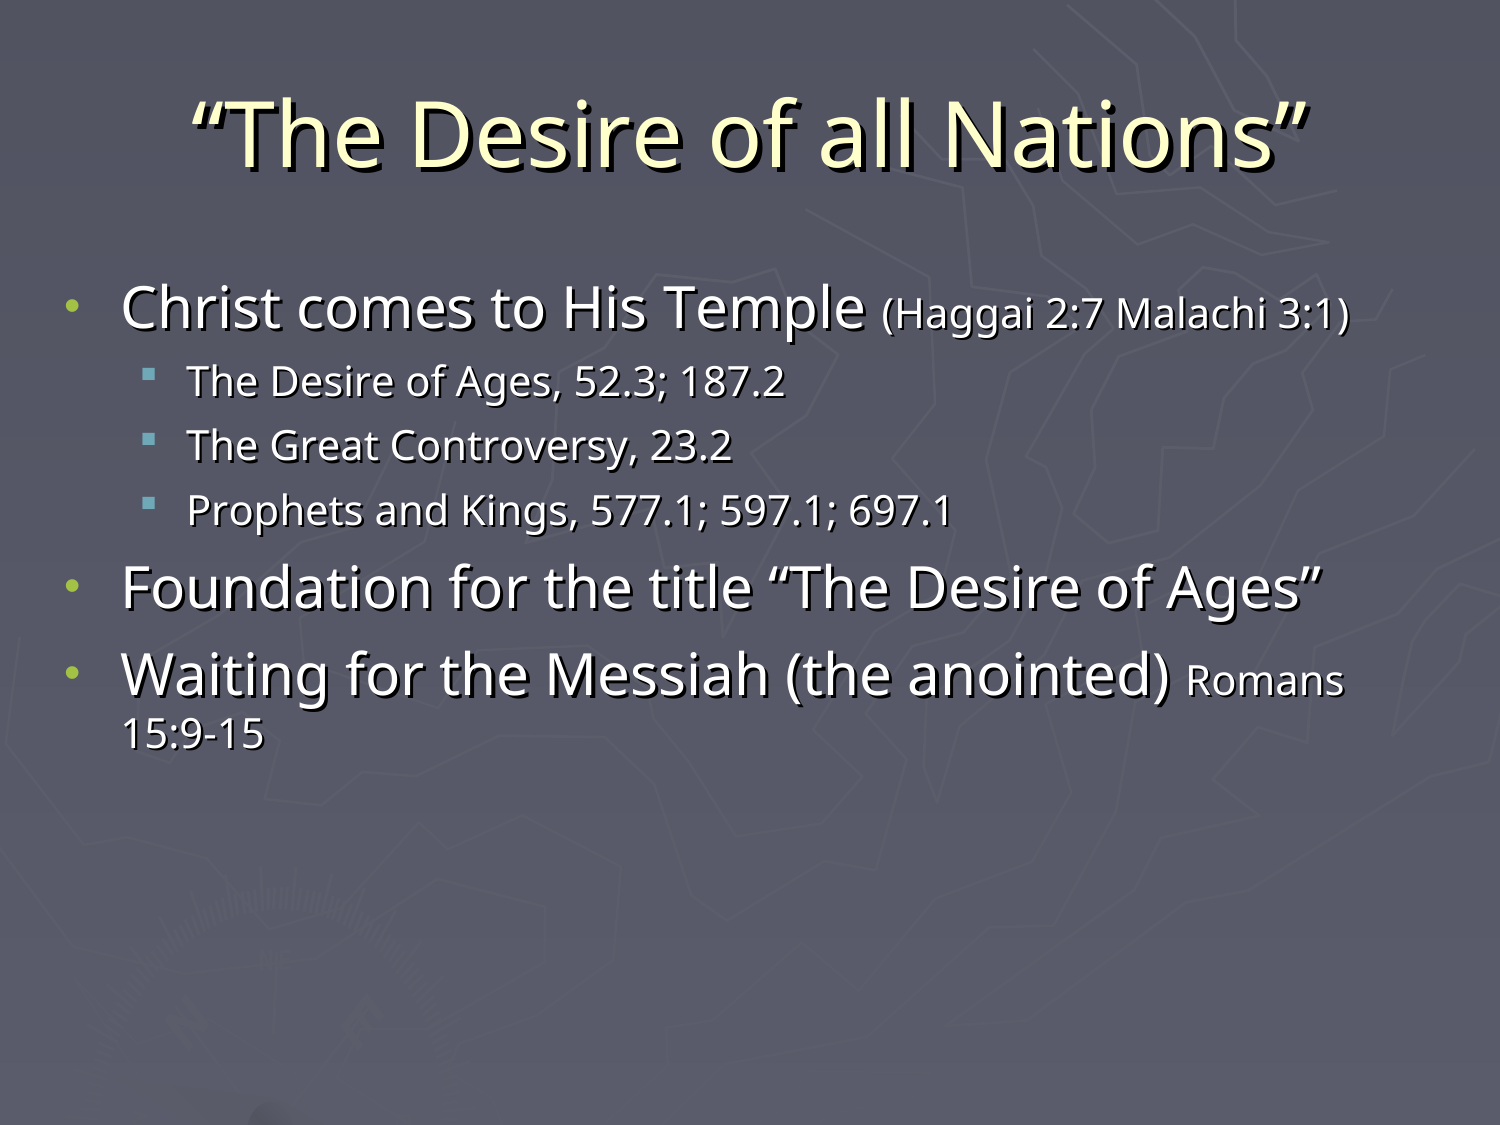

# “The Desire of all Nations”
Christ comes to His Temple (Haggai 2:7 Malachi 3:1)
The Desire of Ages, 52.3; 187.2
The Great Controversy, 23.2
Prophets and Kings, 577.1; 597.1; 697.1
Foundation for the title “The Desire of Ages”
Waiting for the Messiah (the anointed) Romans 15:9-15